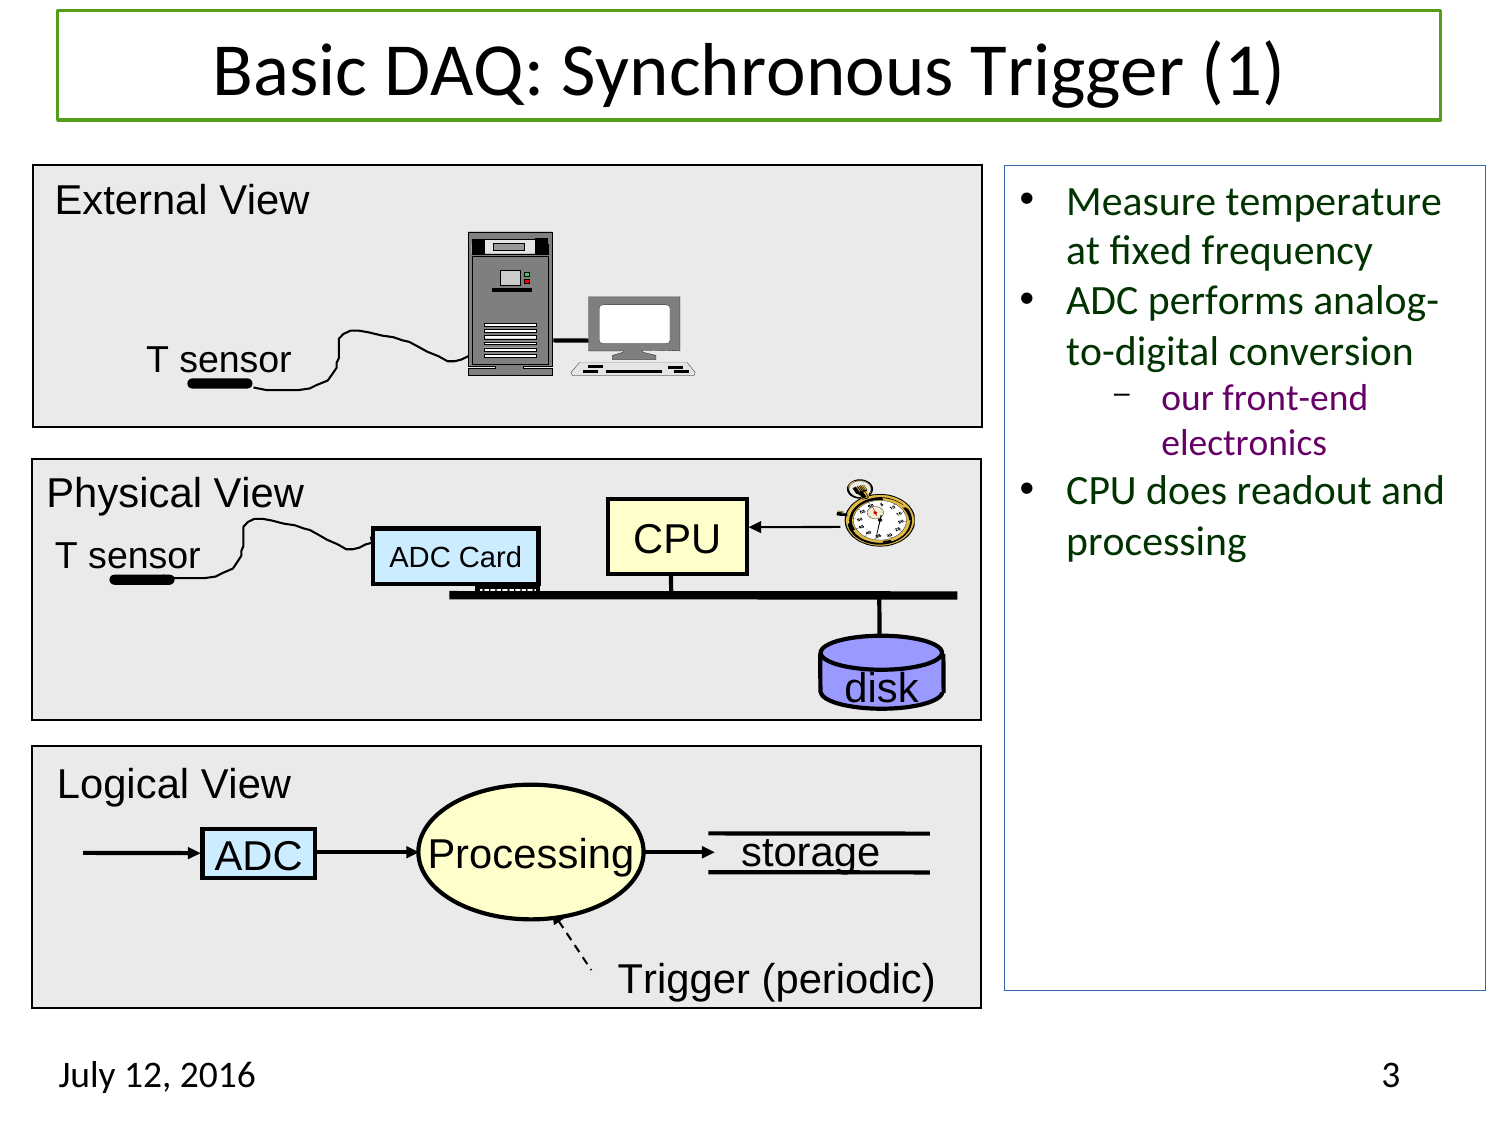

# Basic DAQ: Synchronous Trigger (1)
External View
T sensor
Measure temperature at fixed frequency
ADC performs analog-to-digital conversion
our front-end electronics
CPU does readout and processing
Physical View
CPU
T sensor
ADC Card
disk
Logical View
Processing
storage
ADC
Trigger (periodic)
3